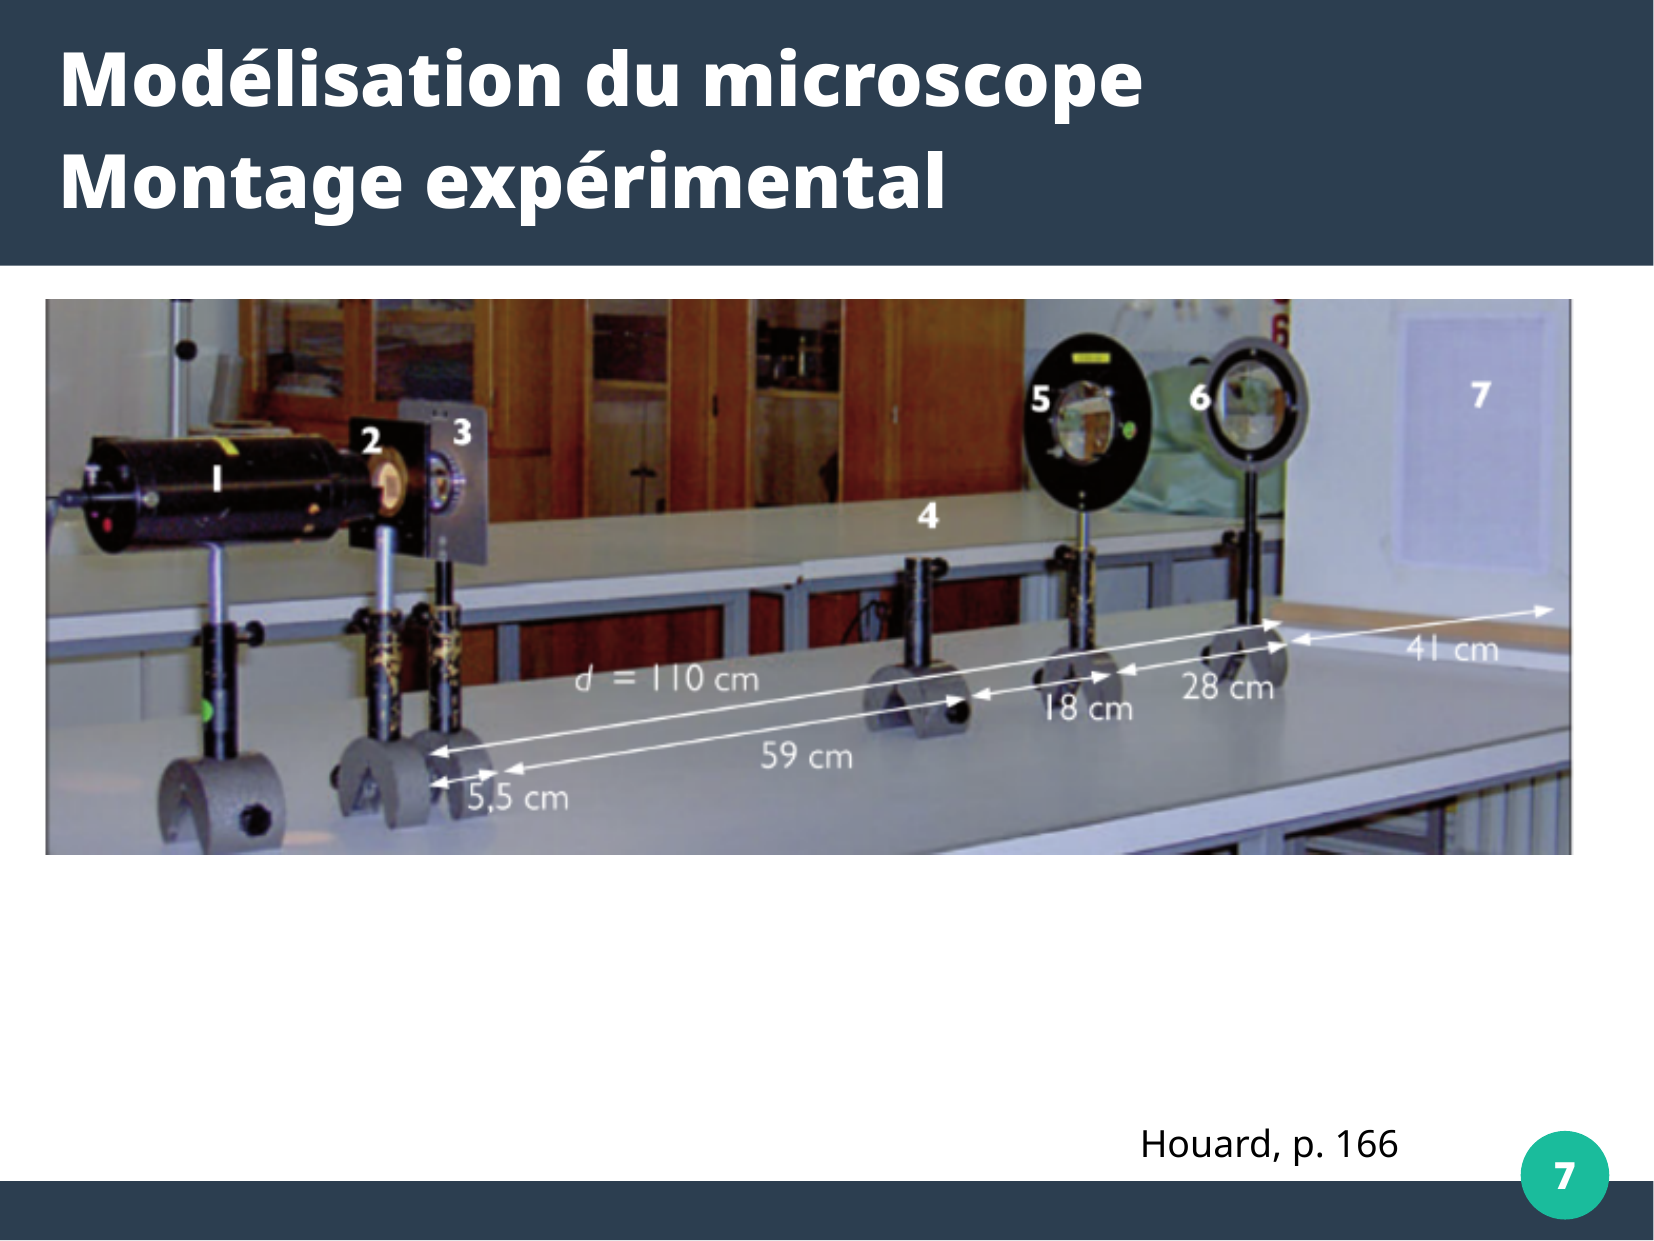

# Modélisation du microscope Montage expérimental
Houard, p. 166
7